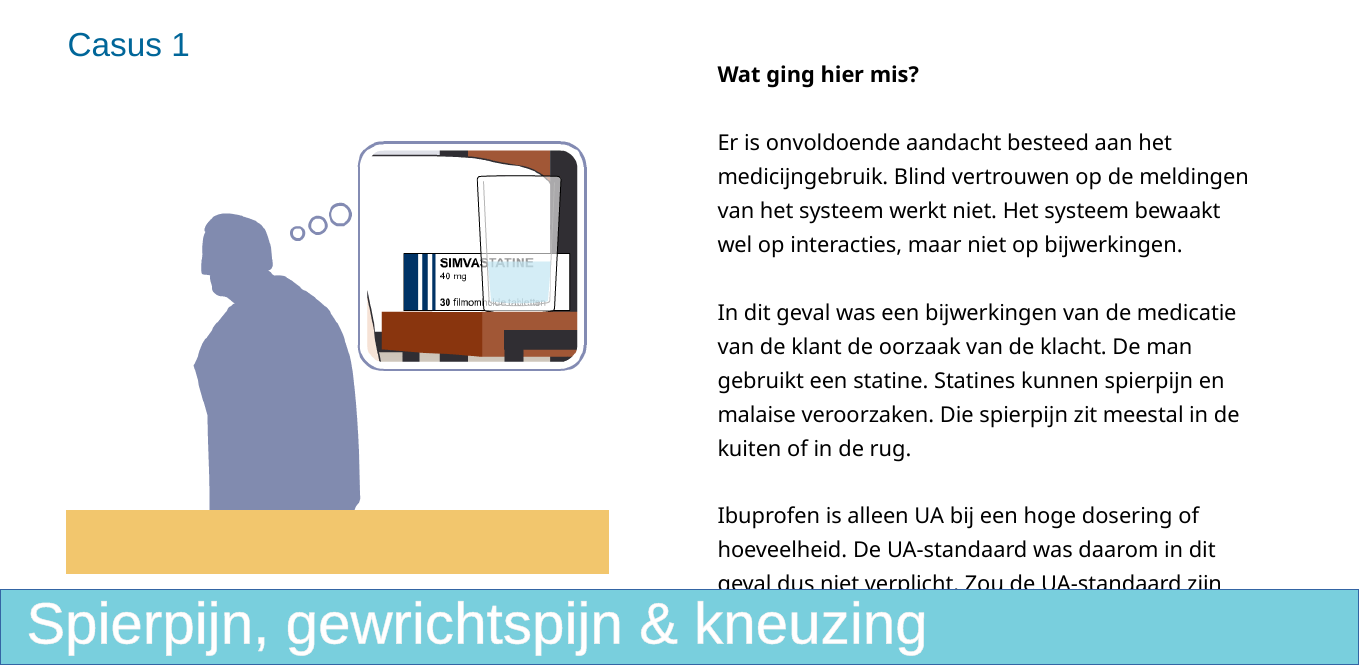

# Casus 1
Wat ging hier mis?
Er is onvoldoende aandacht besteed aan het medicijngebruik. Blind vertrouwen op de meldingen van het systeem werkt niet. Het systeem bewaakt wel op interacties, maar niet op bijwerkingen.
In dit geval was een bijwerkingen van de medicatie van de klant de oorzaak van de klacht. De man gebruikt een statine. Statines kunnen spierpijn en malaise veroorzaken. Die spierpijn zit meestal in de kuiten of in de rug.
Ibuprofen is alleen UA bij een hoge dosering of hoeveelheid. De UA-standaard was daarom in dit geval dus niet verplicht. Zou de UA-standaard zijn gevolgd, dan zou het gebruik van de statine wel opgemerkt zijn.
Spierpijn, gewrichtspijn & kneuzing